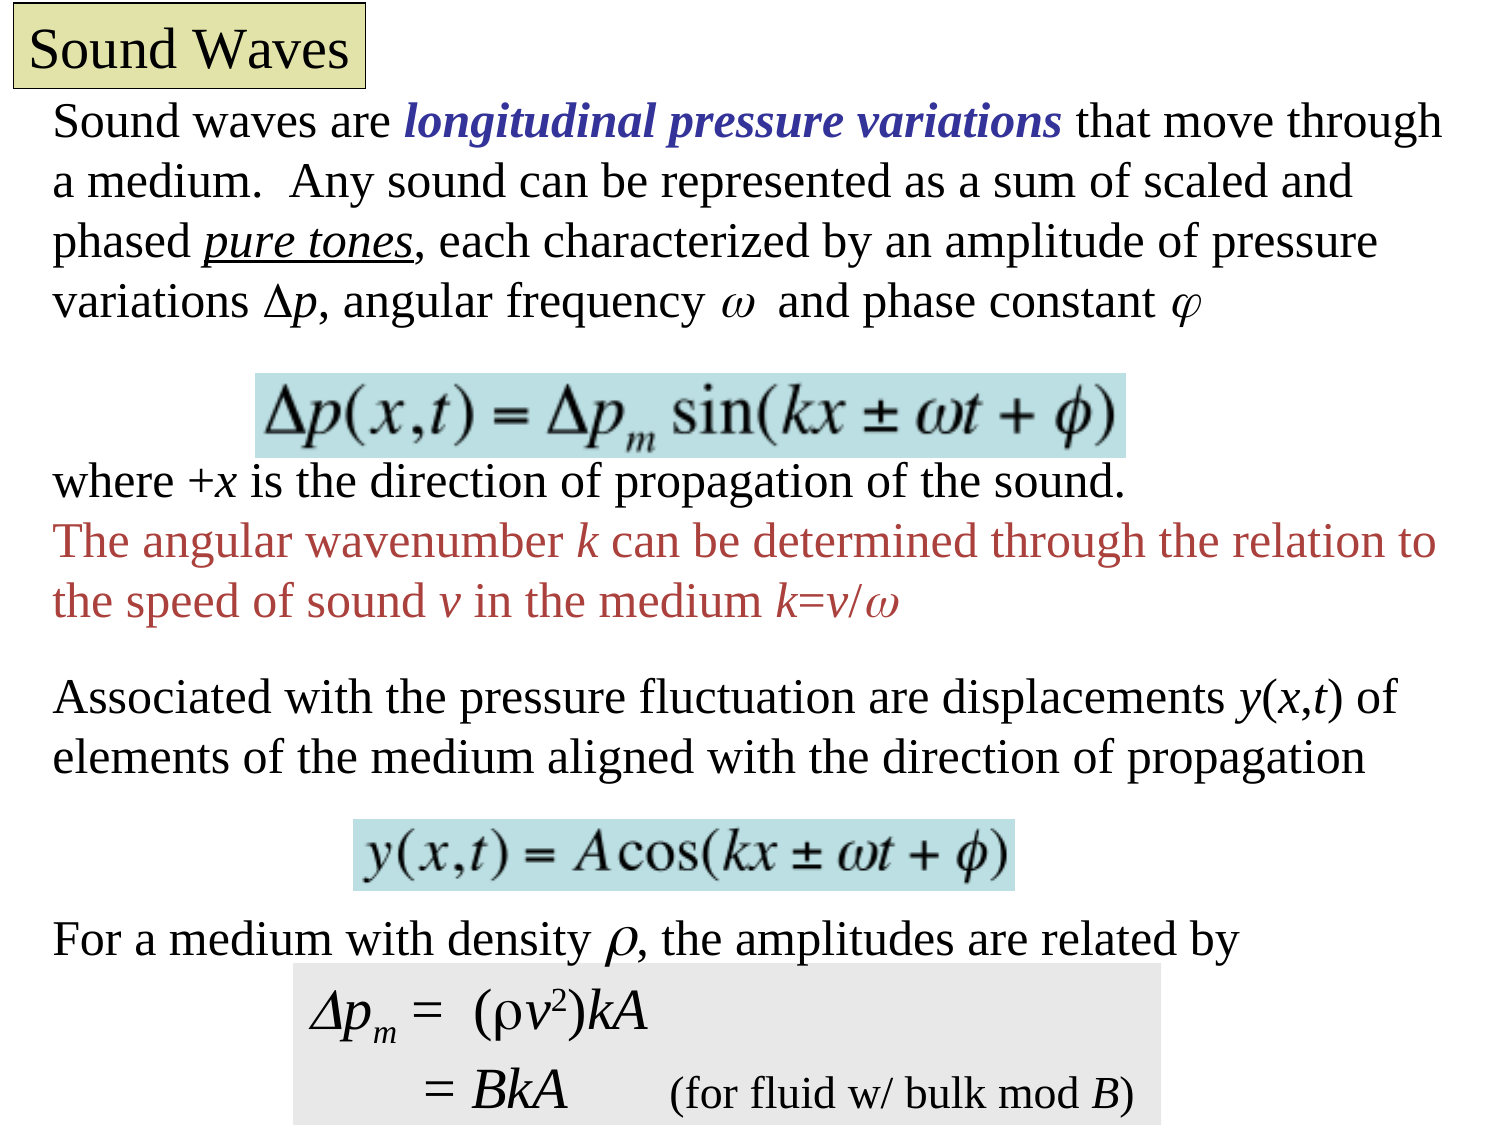

Sound Waves
Sound waves are longitudinal pressure variations that move through
a medium. Any sound can be represented as a sum of scaled and phased pure tones, each characterized by an amplitude of pressure variations Δp, angular frequency ω and phase constant φ
where +x is the direction of propagation of the sound.
The angular wavenumber k can be determined through the relation to
the speed of sound v in the medium k=v/ω
Associated with the pressure fluctuation are displacements y(x,t) of
elements of the medium aligned with the direction of propagation
For a medium with density ρ, the amplitudes are related by
Δpm = (ρv2)kA
 = BkA (for fluid w/ bulk mod B)